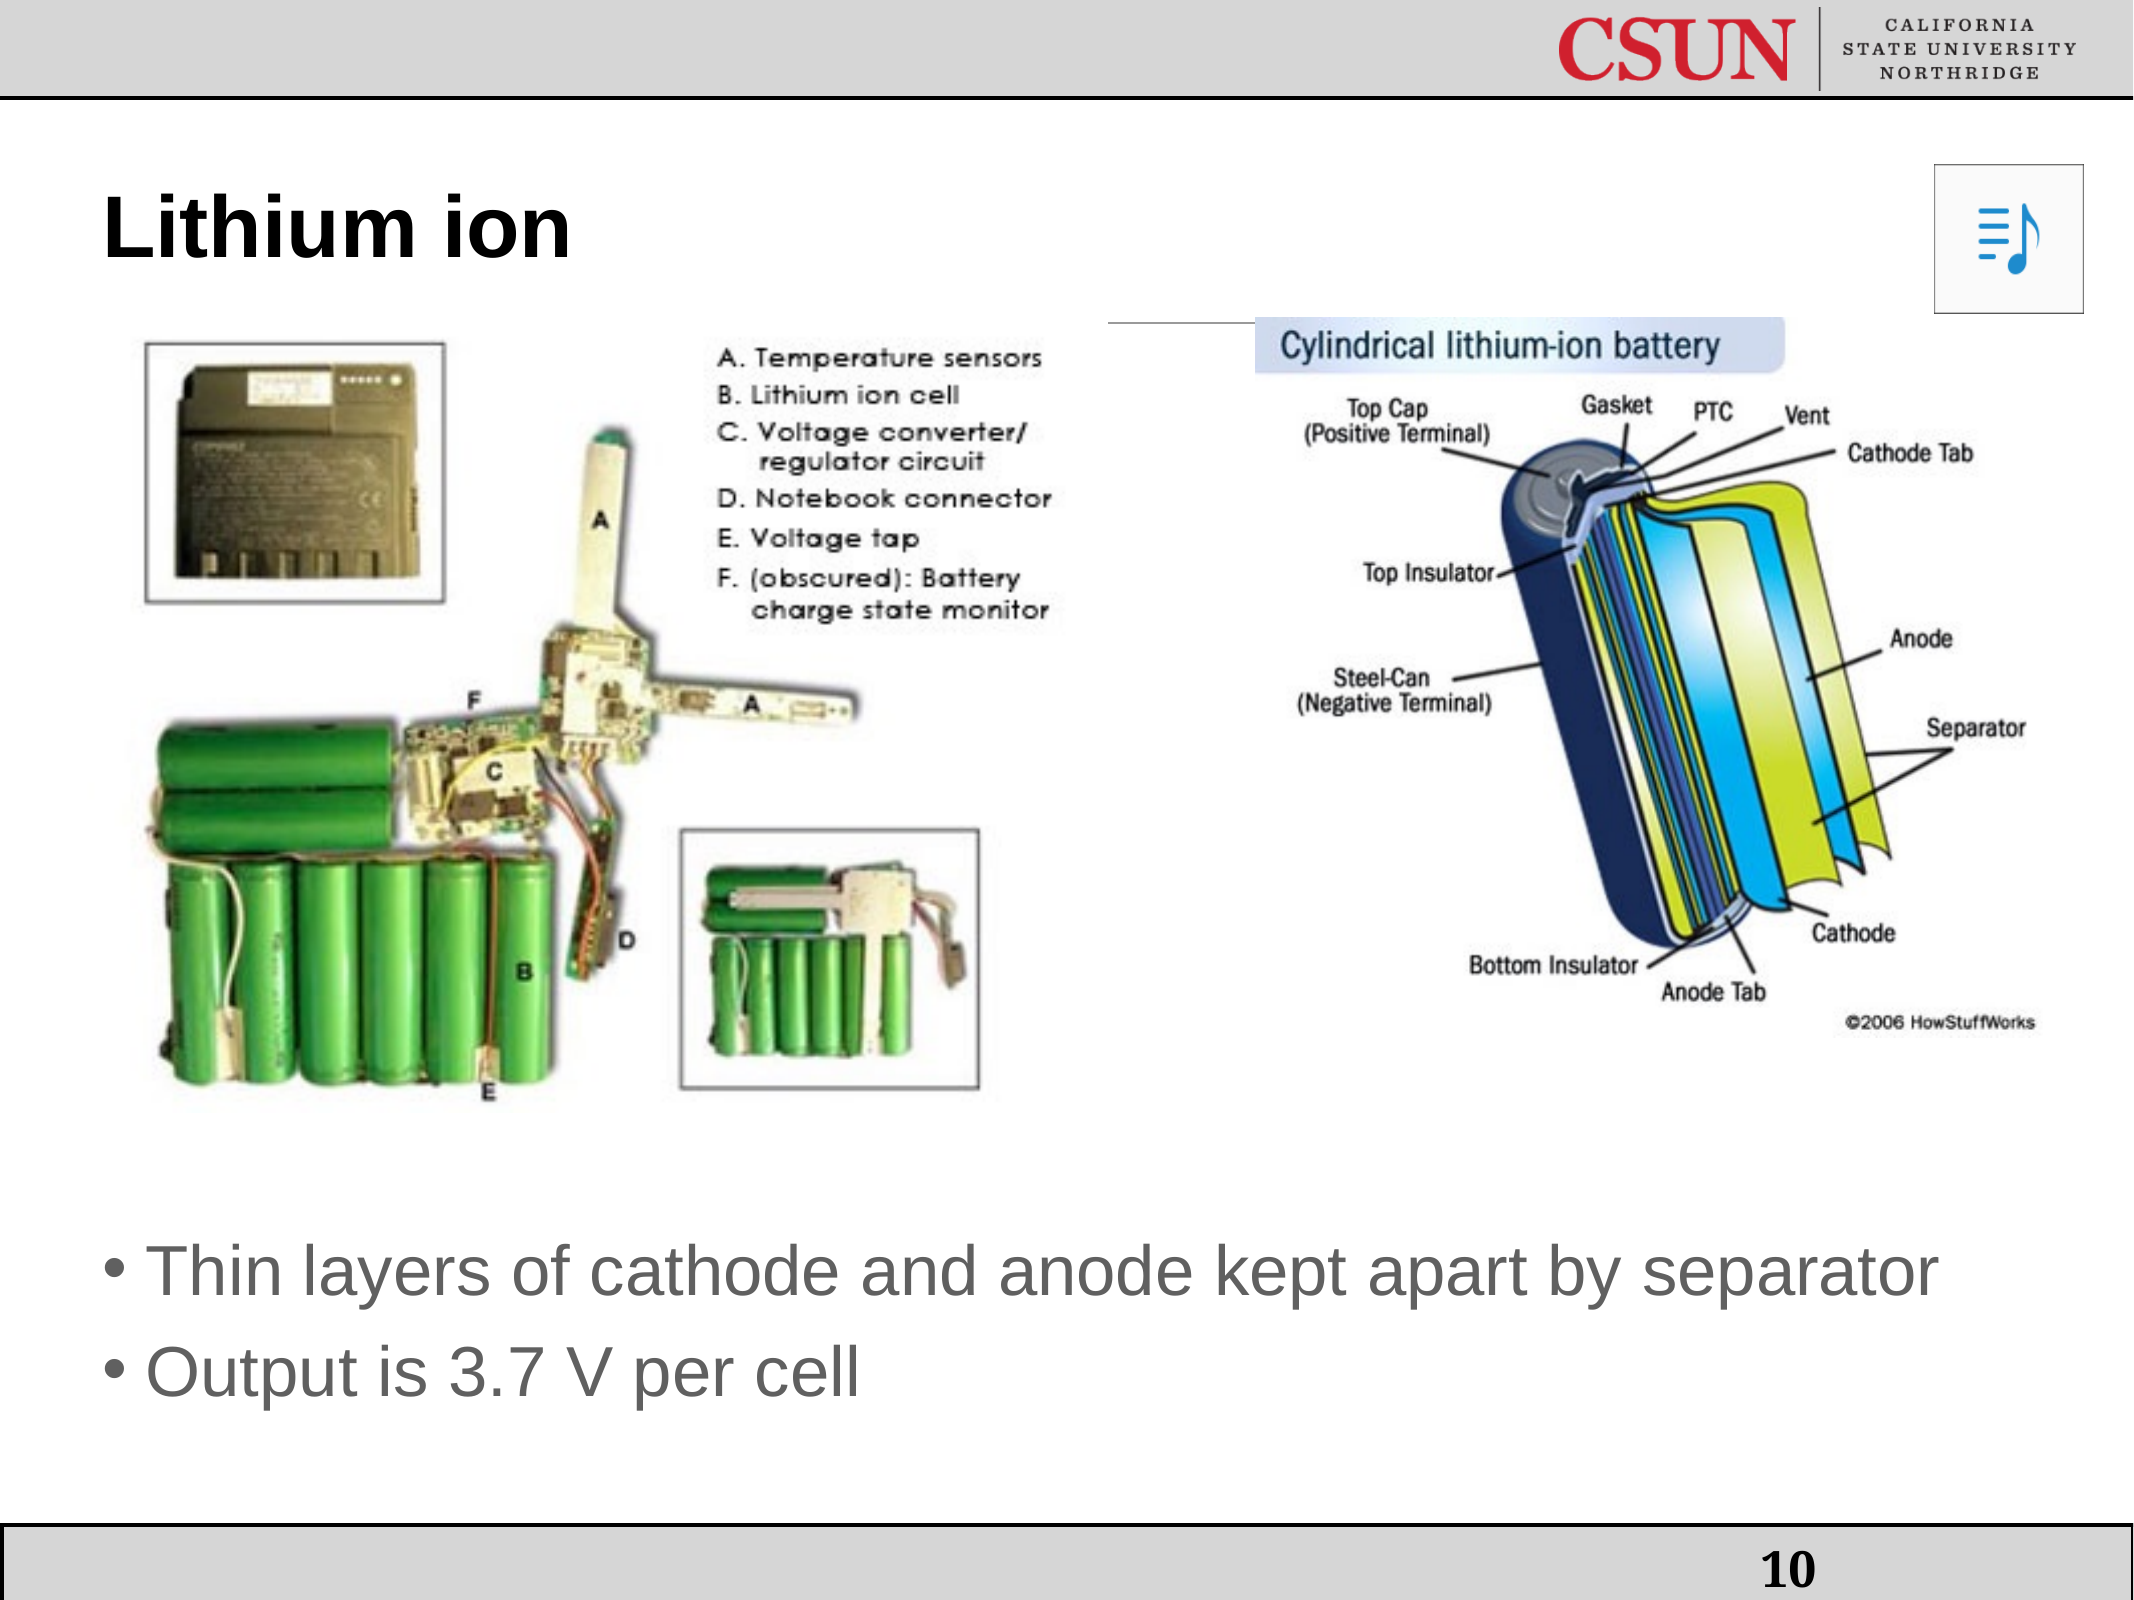

# Lithium ion
Thin layers of cathode and anode kept apart by separator
Output is 3.7 V per cell
10